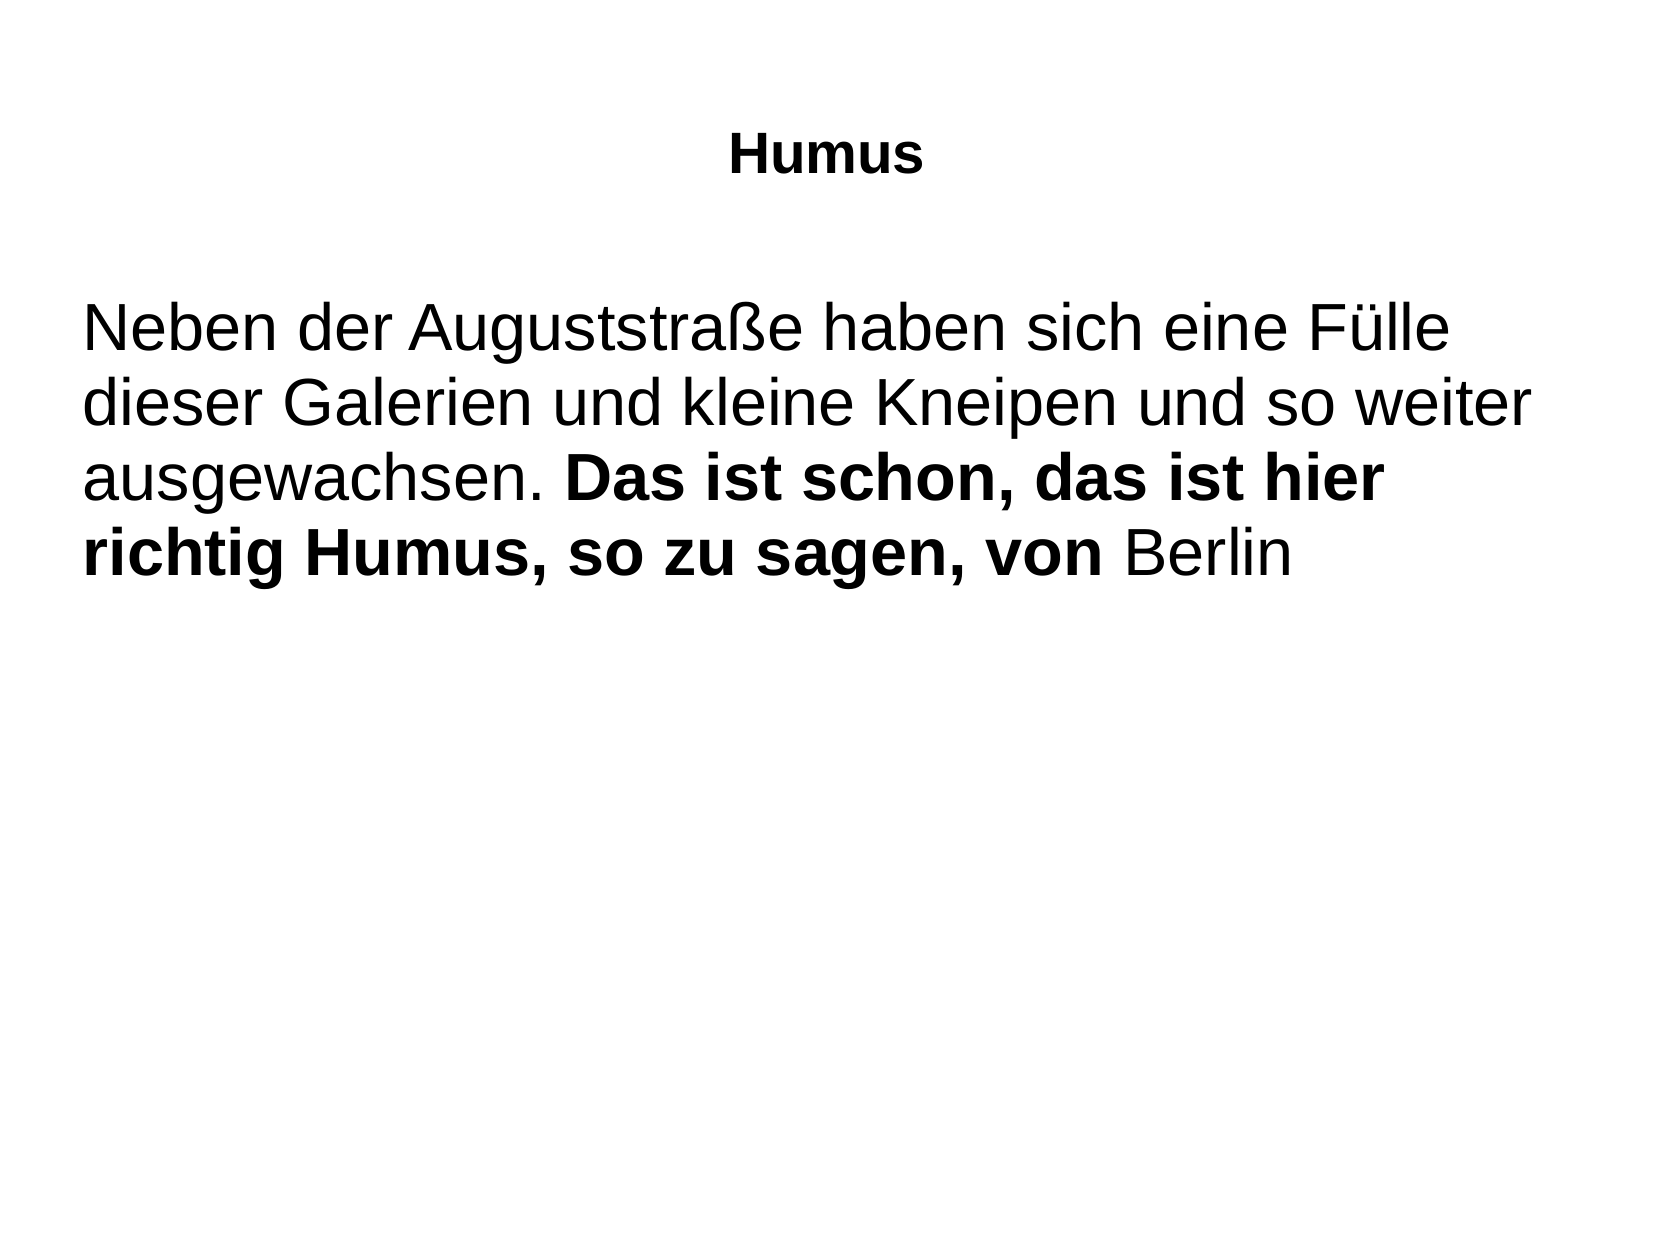

# Humus
Neben der Auguststraße haben sich eine Fülle dieser Galerien und kleine Kneipen und so weiter ausgewachsen. Das ist schon, das ist hier richtig Humus, so zu sagen, von Berlin